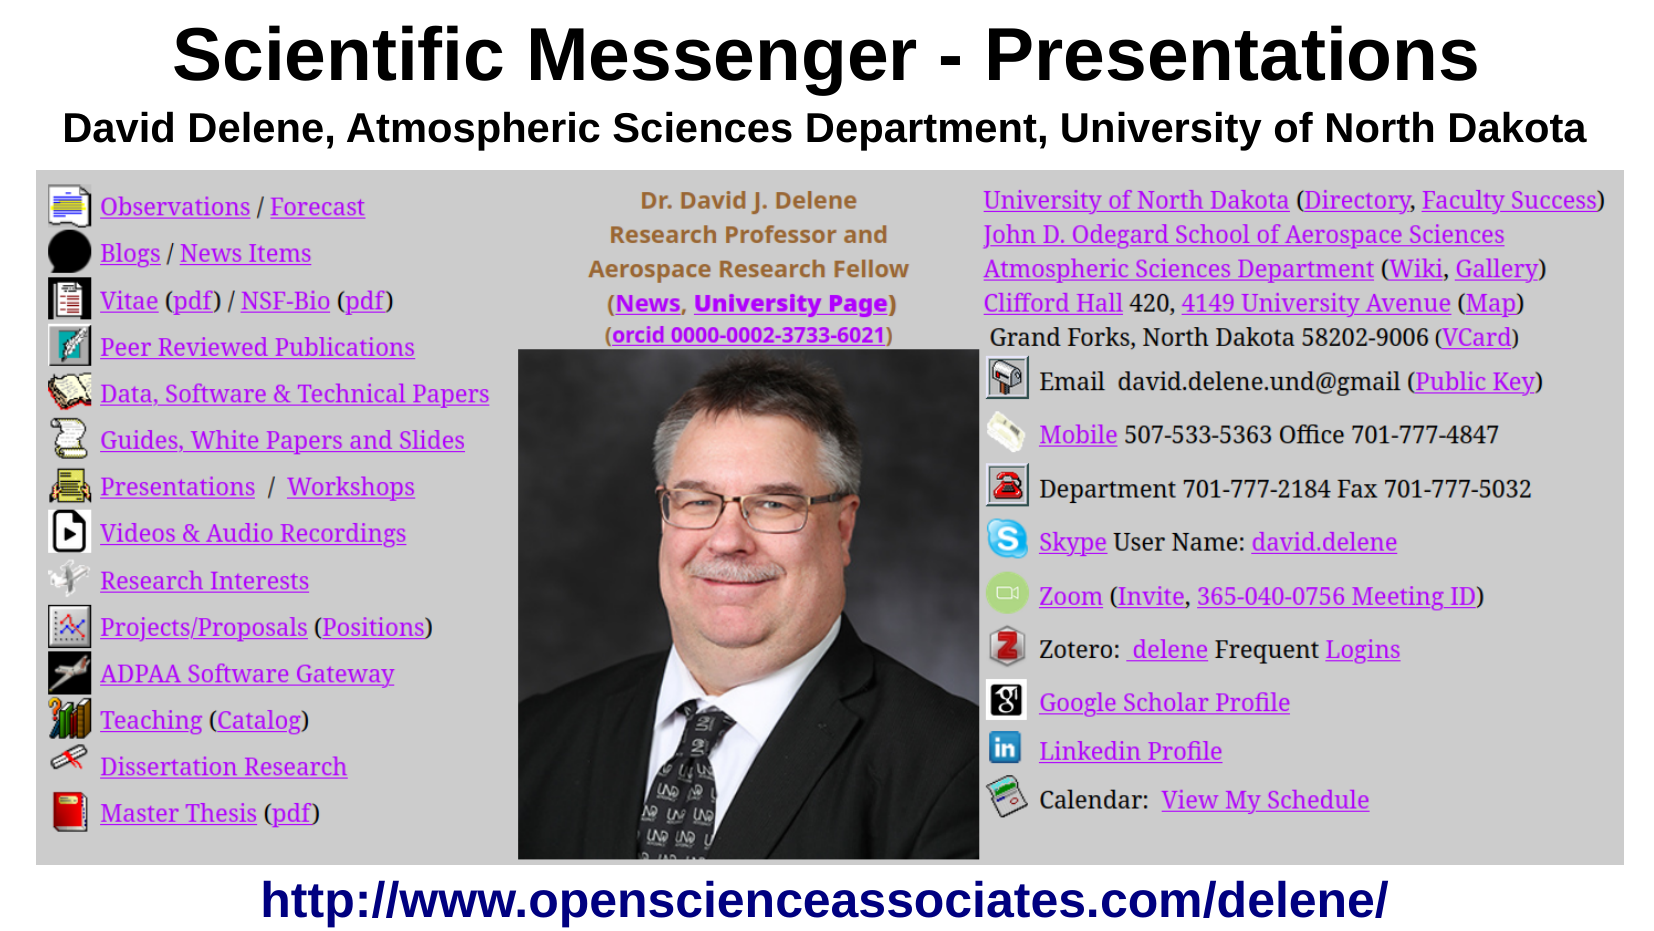

# Scientific Messenger - Presentations
David Delene, Atmospheric Sciences Department, University of North Dakota
http://www.openscienceassociates.com/delene/